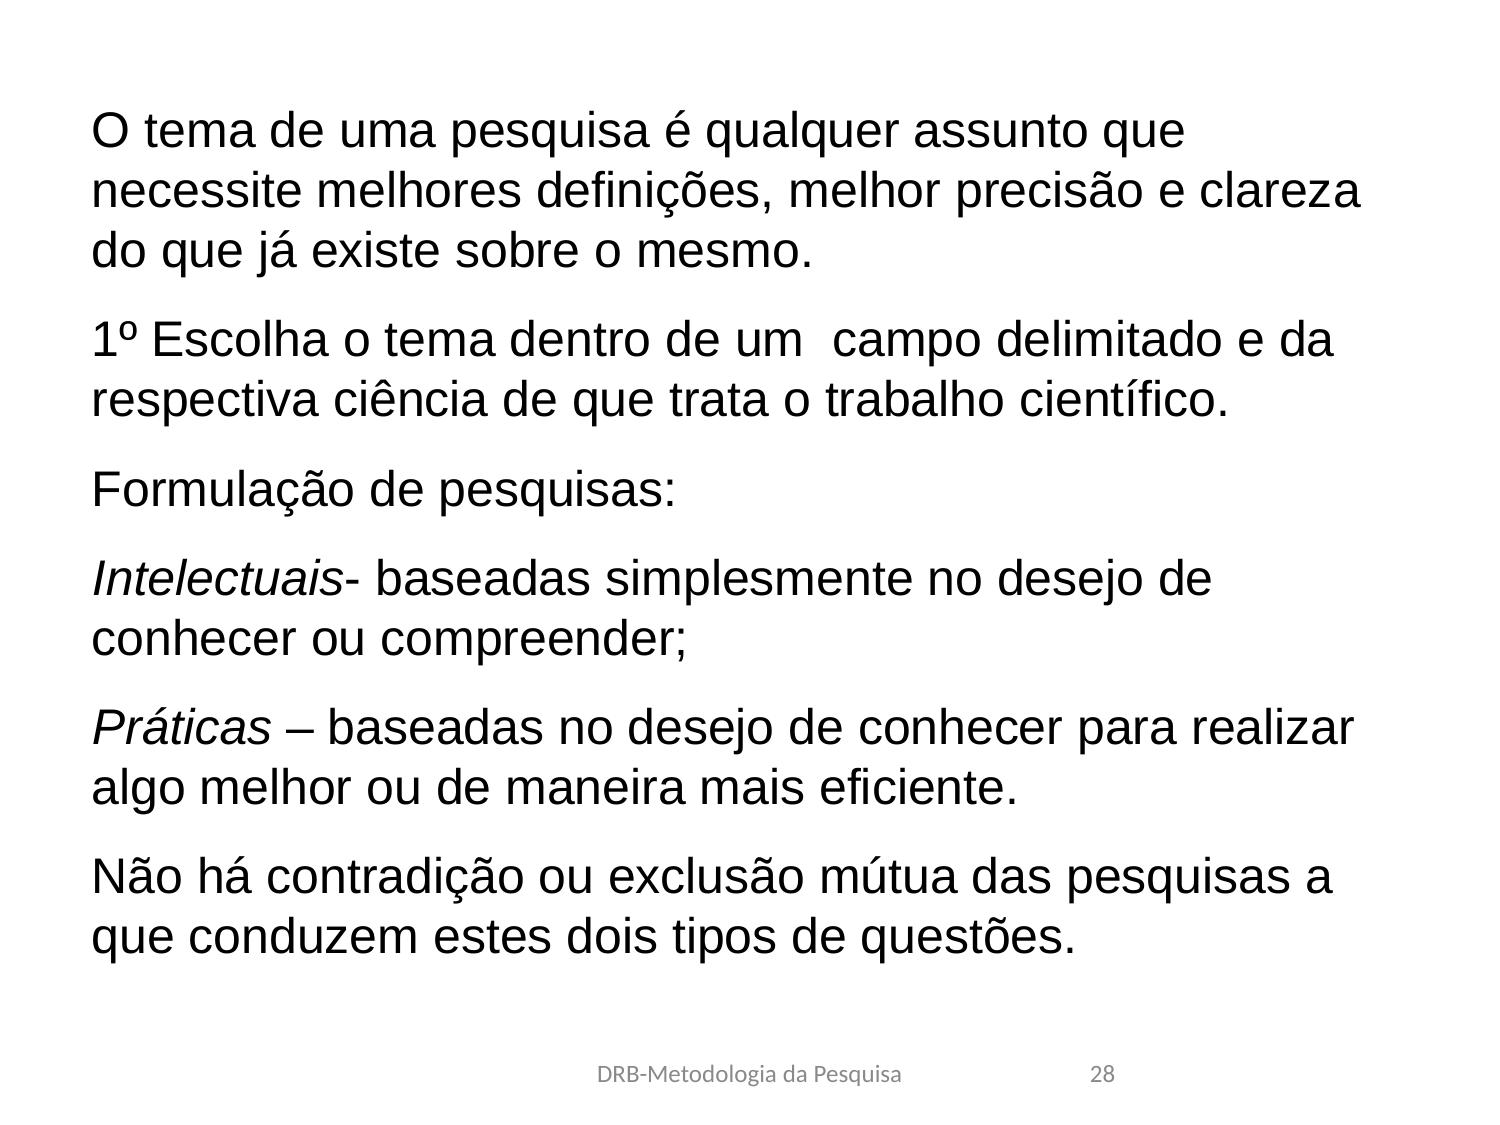

O tema de uma pesquisa é qualquer assunto que necessite melhores definições, melhor precisão e clareza do que já existe sobre o mesmo.
1º Escolha o tema dentro de um campo delimitado e da respectiva ciência de que trata o trabalho científico.
Formulação de pesquisas:
Intelectuais- baseadas simplesmente no desejo de conhecer ou compreender;
Práticas – baseadas no desejo de conhecer para realizar algo melhor ou de maneira mais eficiente.
Não há contradição ou exclusão mútua das pesquisas a que conduzem estes dois tipos de questões.
DRB-Metodologia da Pesquisa